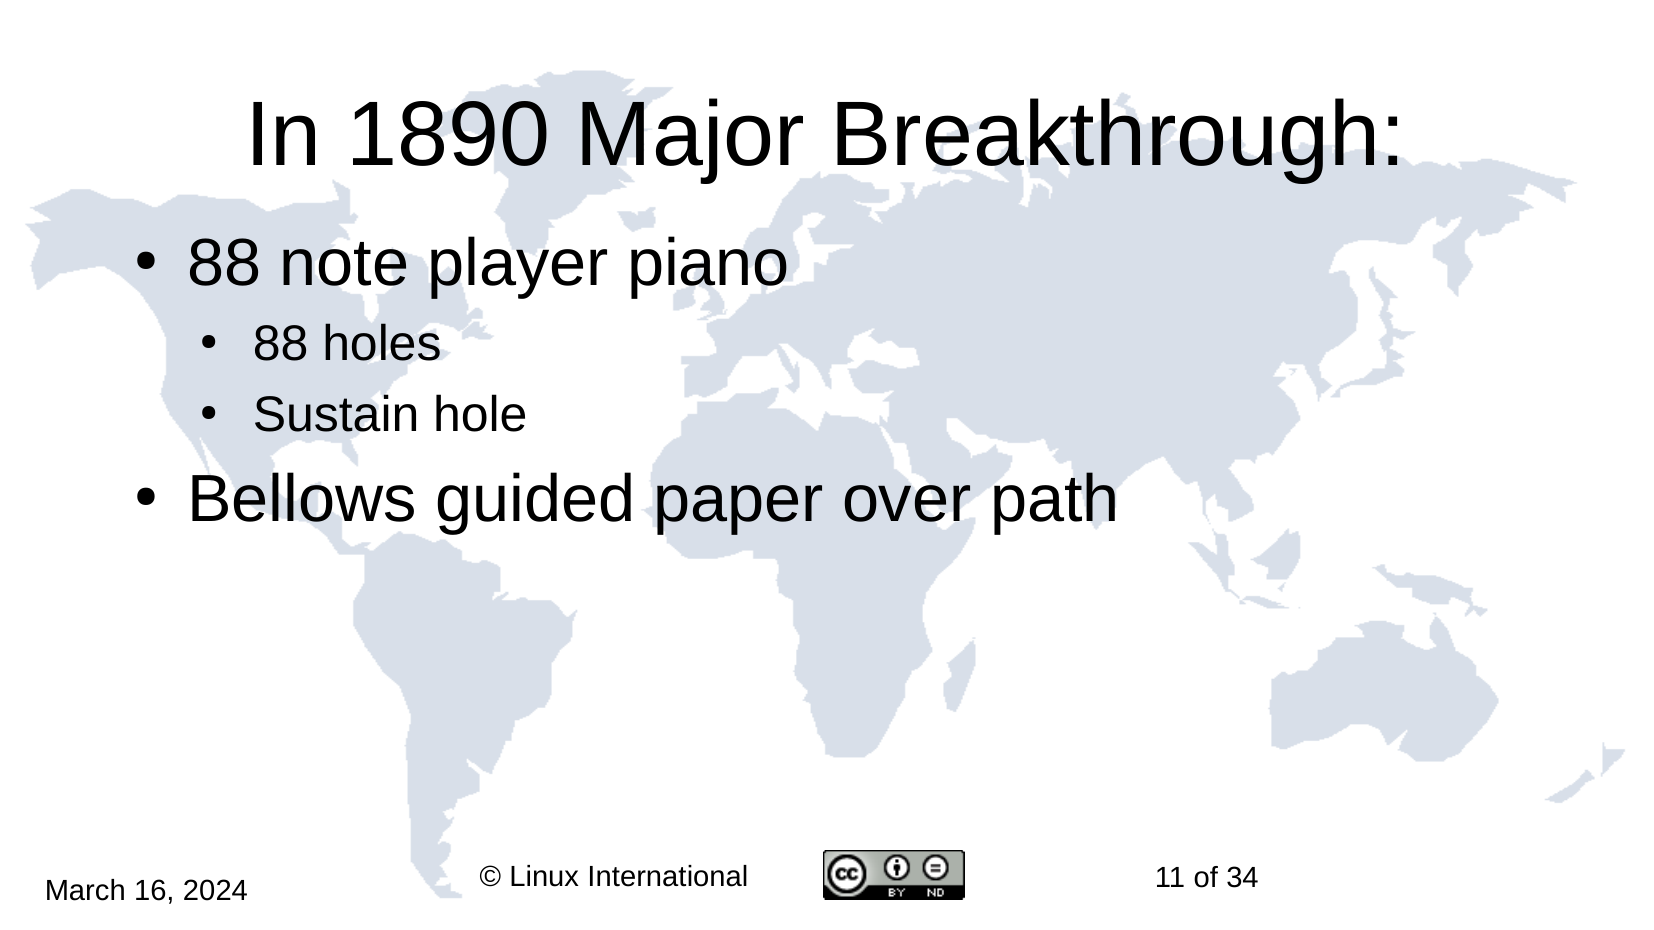

# In 1890 Major Breakthrough:
88 note player piano
88 holes
Sustain hole
Bellows guided paper over path